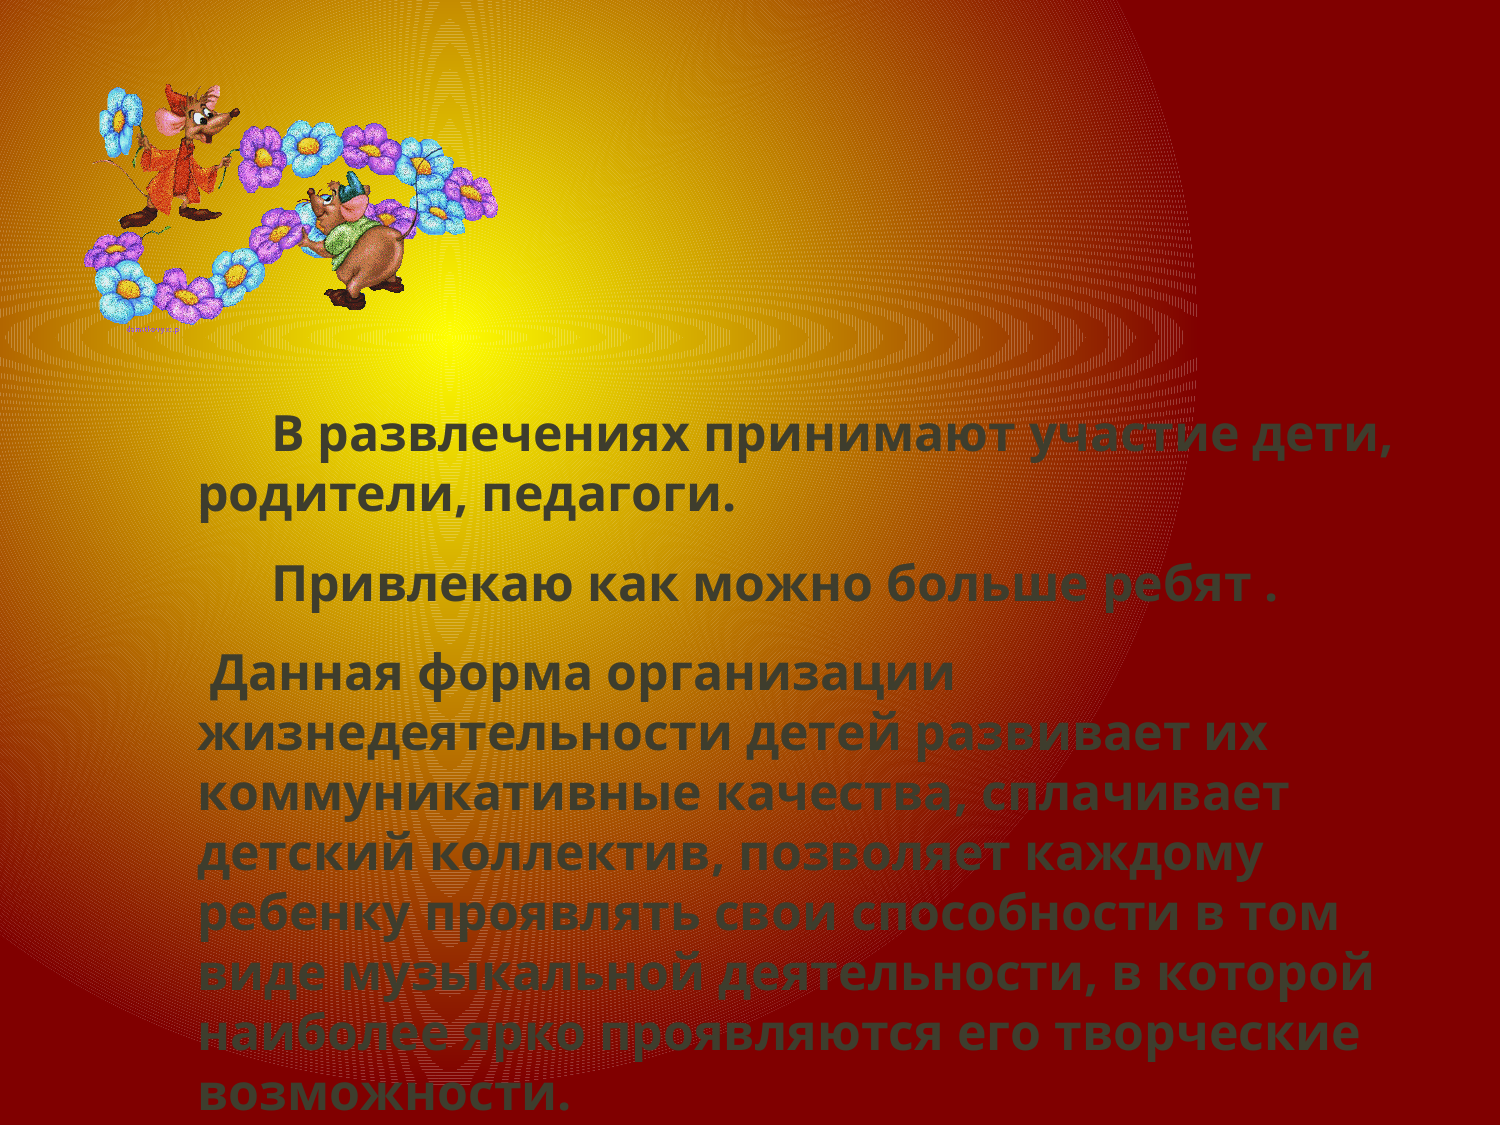

В развлечениях принимают участие дети, родители, педагоги.
	Привлекаю как можно больше ребят .
 Данная форма организации жизнедеятельности детей развивает их коммуникативные качества, сплачивает детский коллектив, позволяет каждому ребенку проявлять свои способности в том виде музыкальной деятельности, в которой наиболее ярко проявляются его творческие возможности.
#